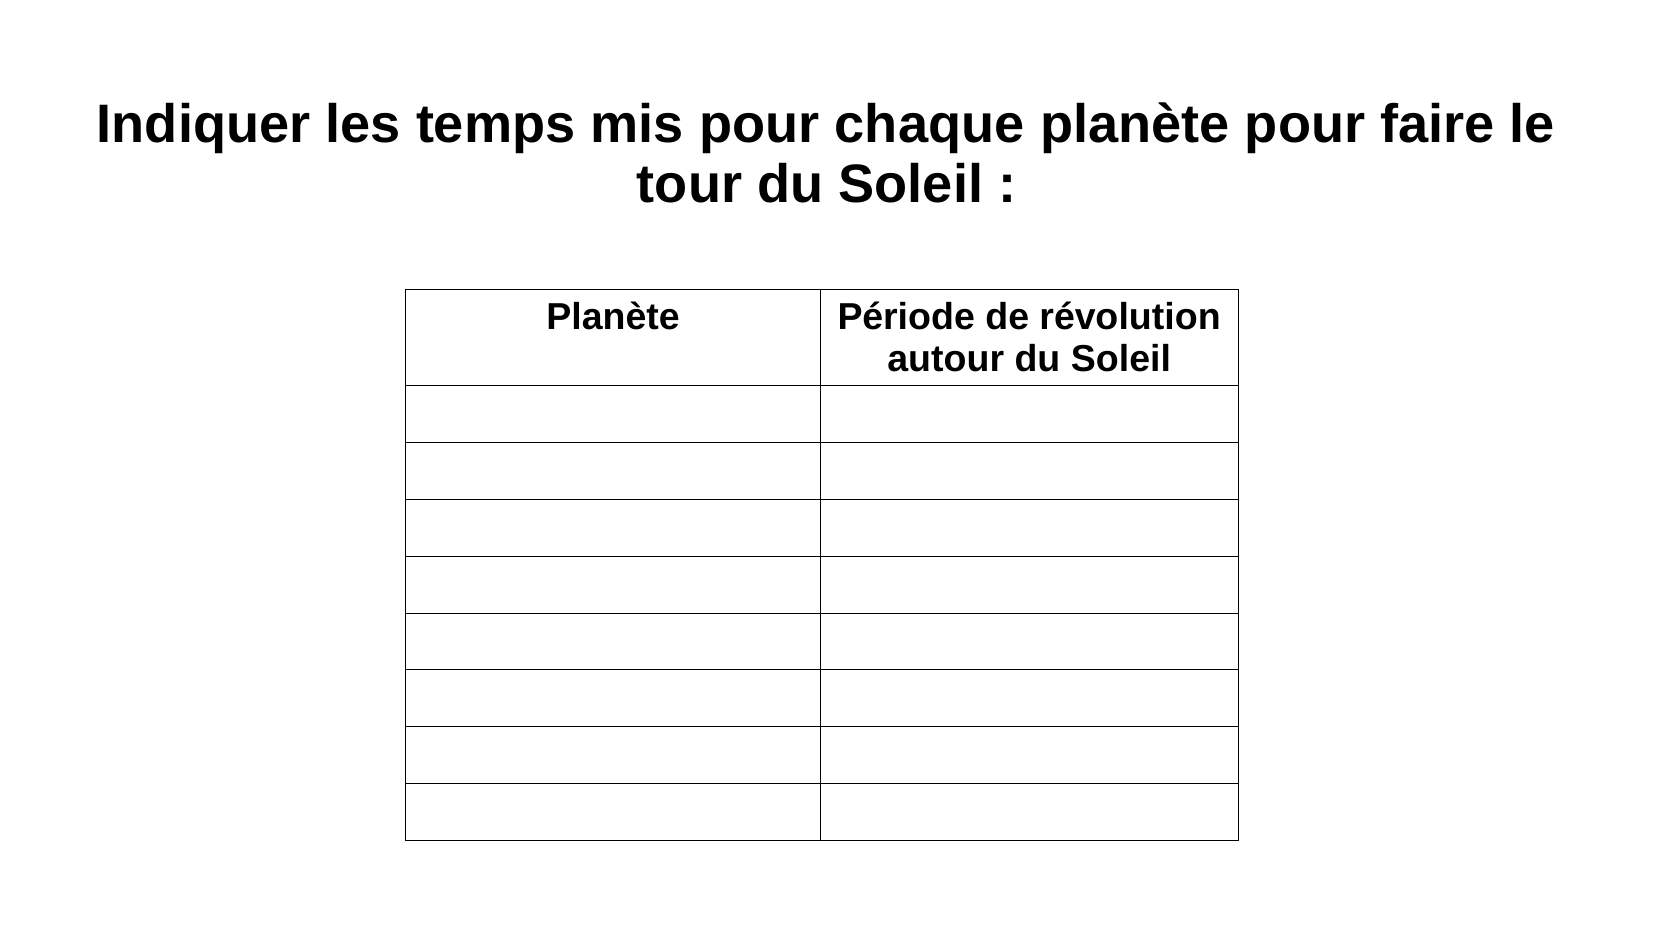

# Indiquer les temps mis pour chaque planète pour faire le tour du Soleil :
| Planète | Période de révolution autour du Soleil |
| --- | --- |
| | |
| | |
| | |
| | |
| | |
| | |
| | |
| | |